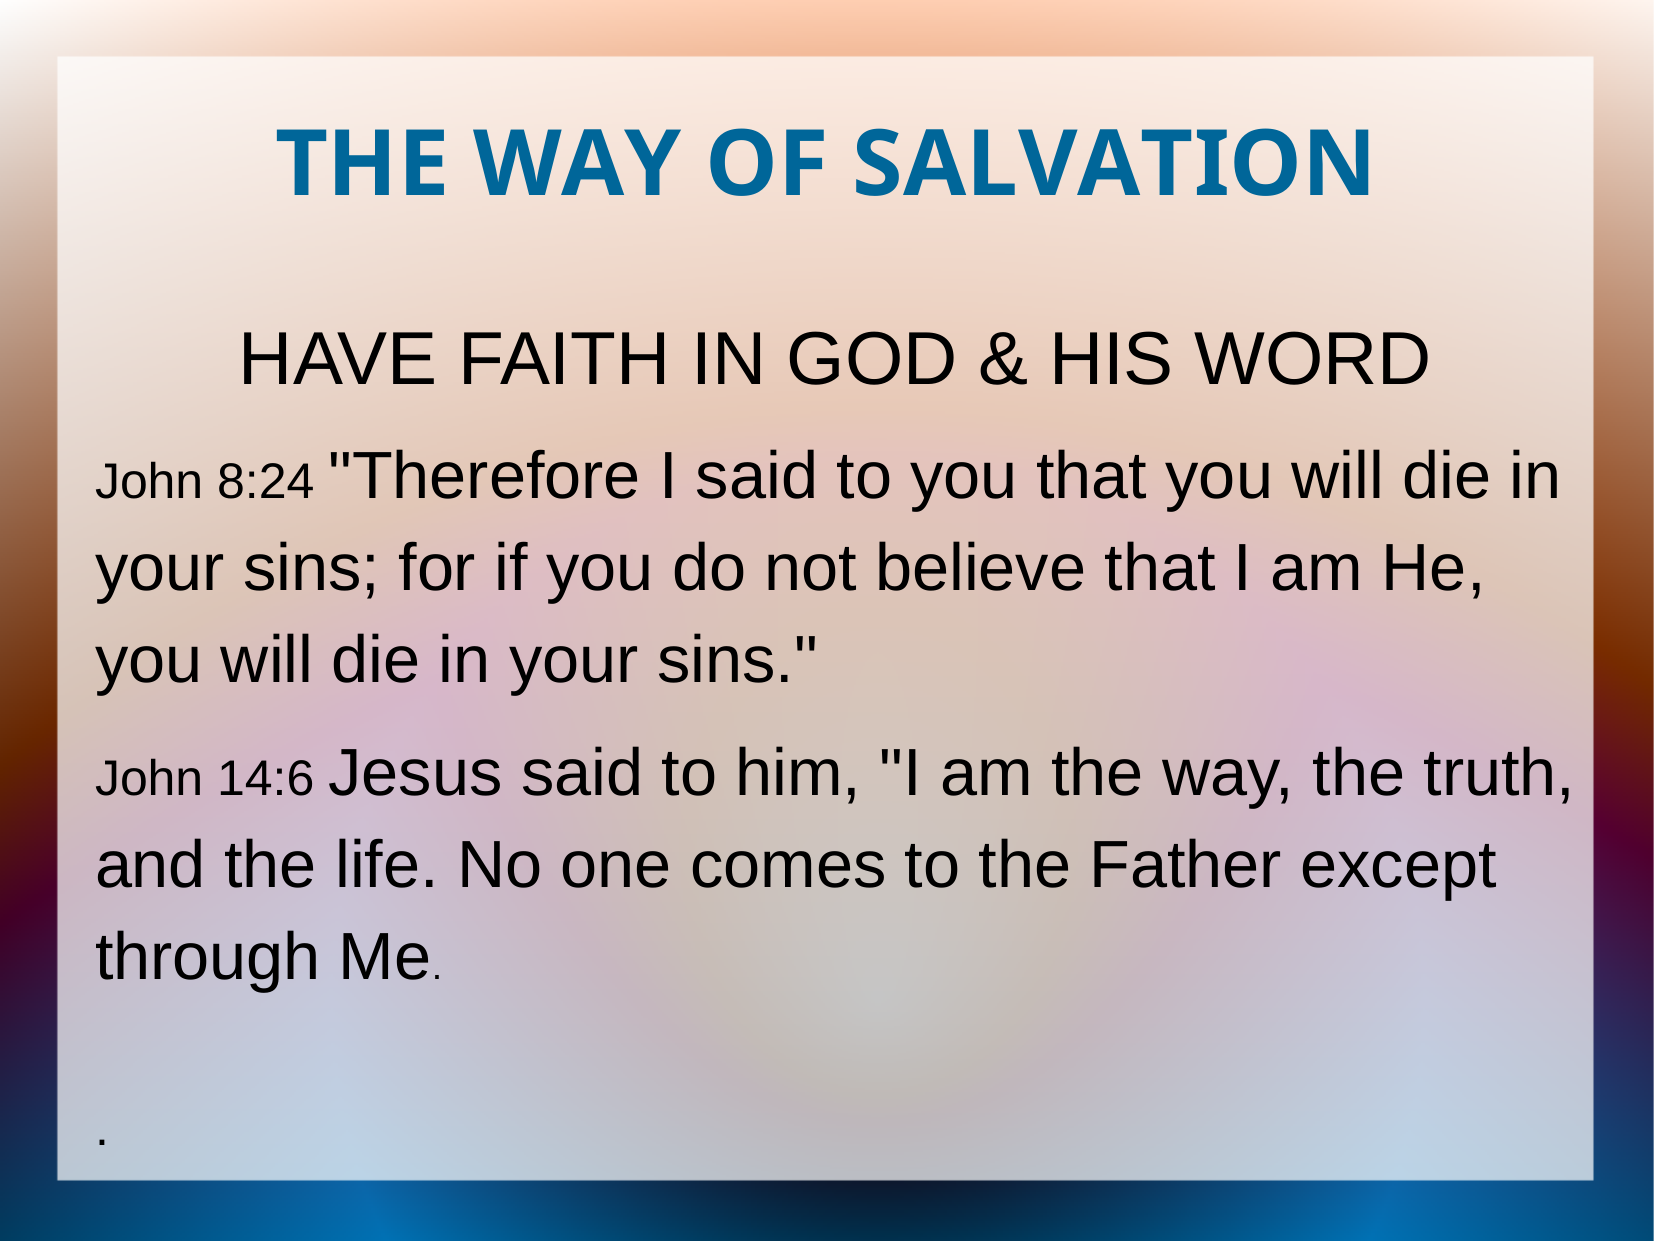

# THE WAY OF SALVATION
HAVE FAITH IN GOD & HIS WORD
John 8:24 "Therefore I said to you that you will die in your sins; for if you do not believe that I am He, you will die in your sins."
John 14:6 Jesus said to him, "I am the way, the truth, and the life. No one comes to the Father except through Me.
.